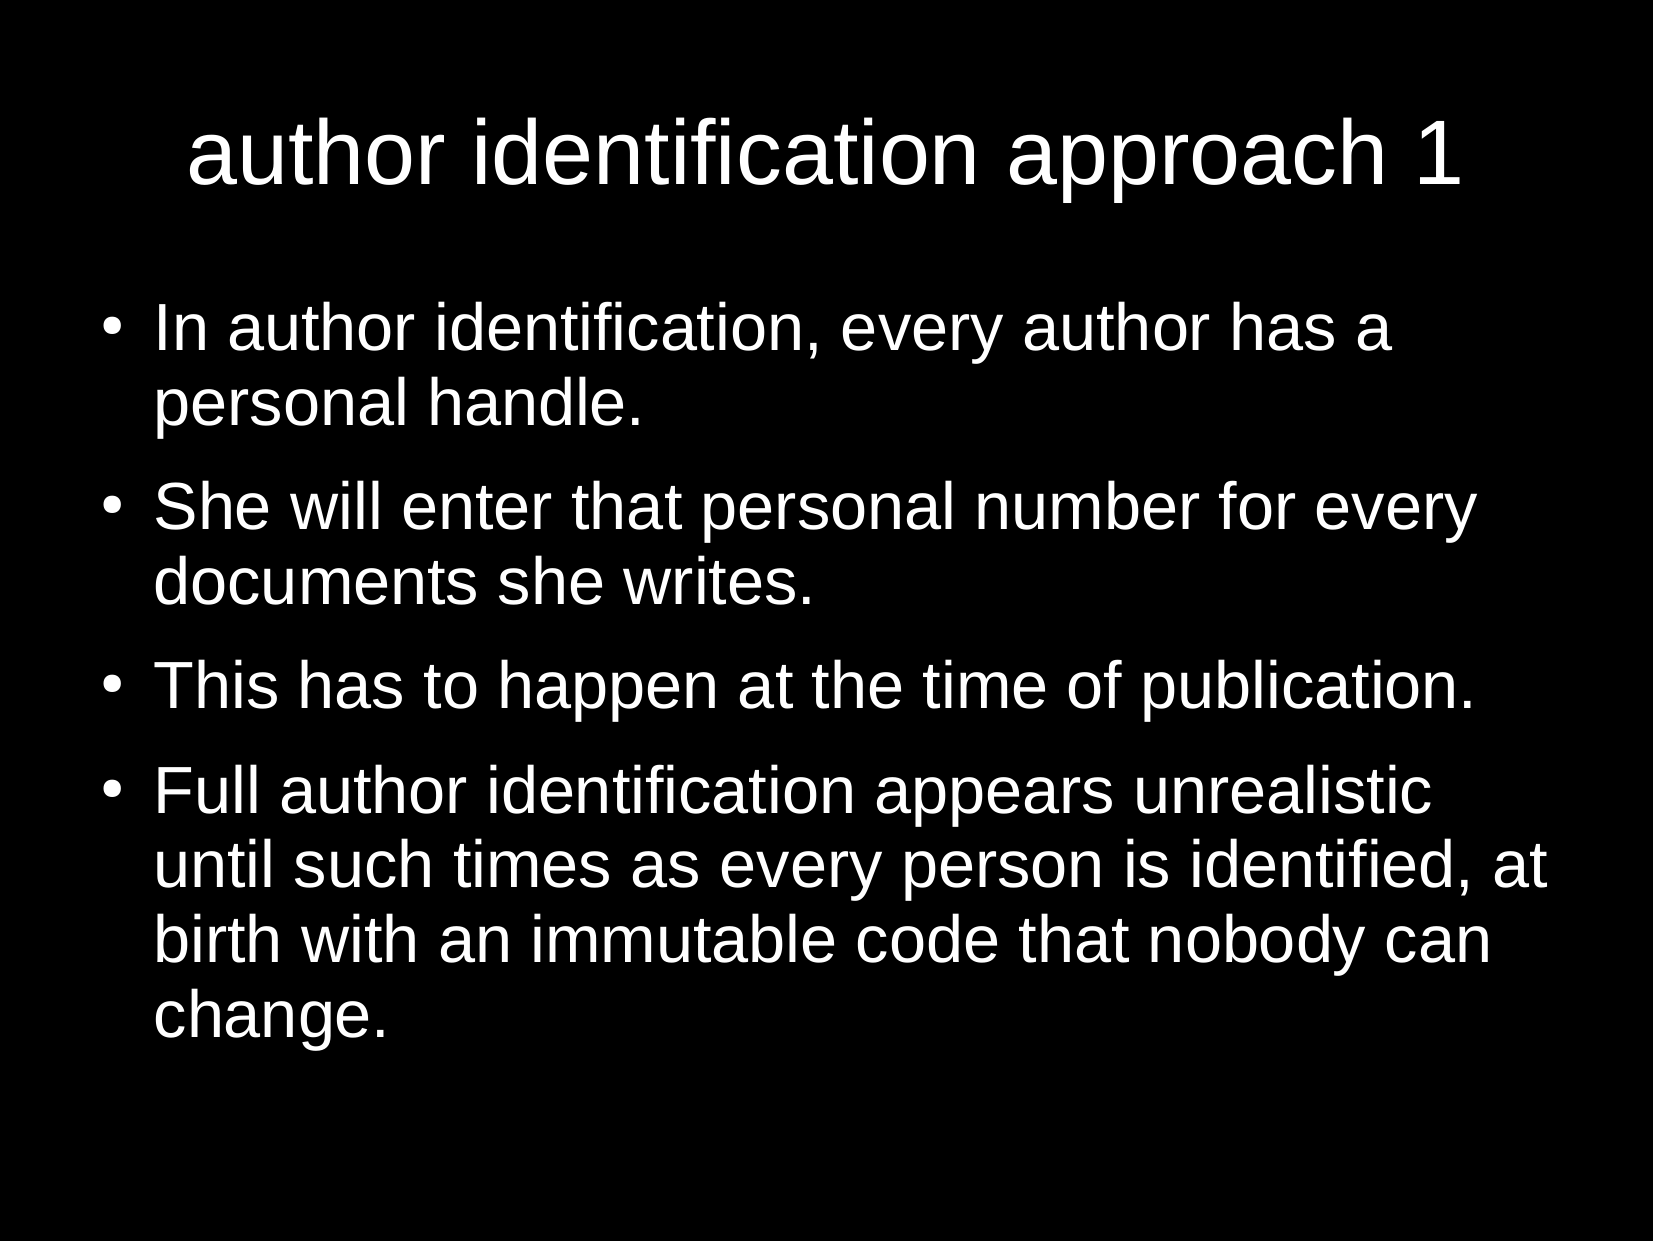

# author identification approach 1
In author identification, every author has a personal handle.
She will enter that personal number for every documents she writes.
This has to happen at the time of publication.
Full author identification appears unrealistic until such times as every person is identified, at birth with an immutable code that nobody can change.